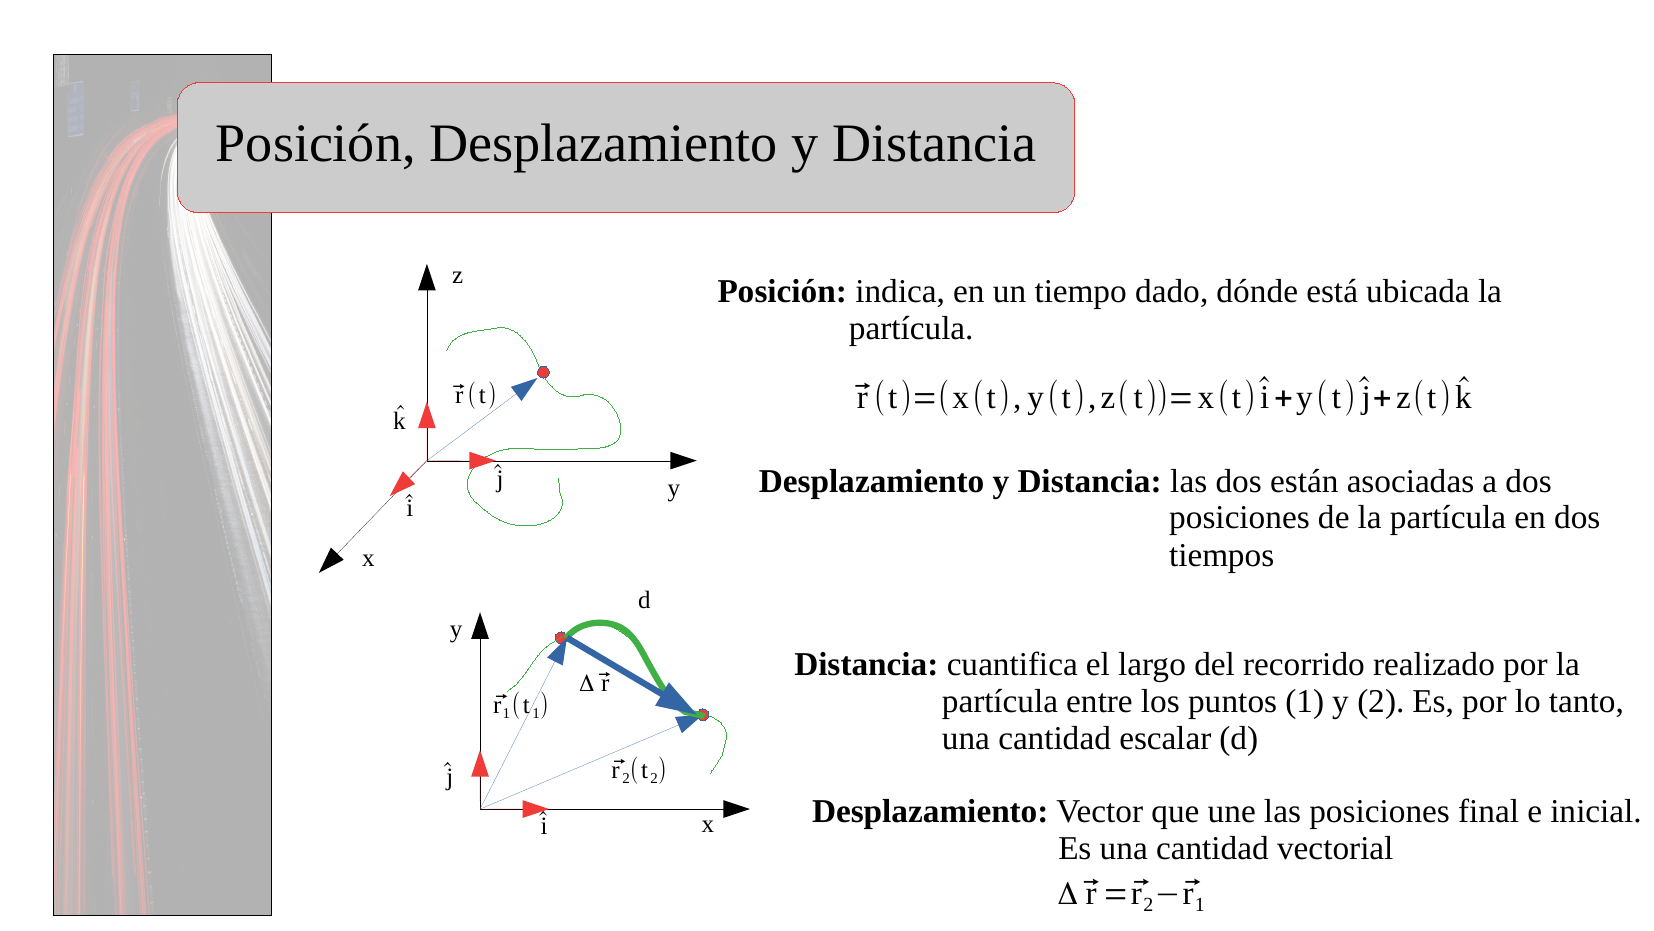

Posición, Desplazamiento y Distancia
Posición: indica, en un tiempo dado, dónde está ubicada la 		 partícula.
Desplazamiento y Distancia: las dos están asociadas a dos 						 posiciones de la partícula en dos 					 tiempos
Distancia: cuantifica el largo del recorrido realizado por la 			partícula entre los puntos (1) y (2). Es, por lo tanto, 		una cantidad escalar (d)
Desplazamiento: Vector que une las posiciones final e inicial. 			 Es una cantidad vectorial